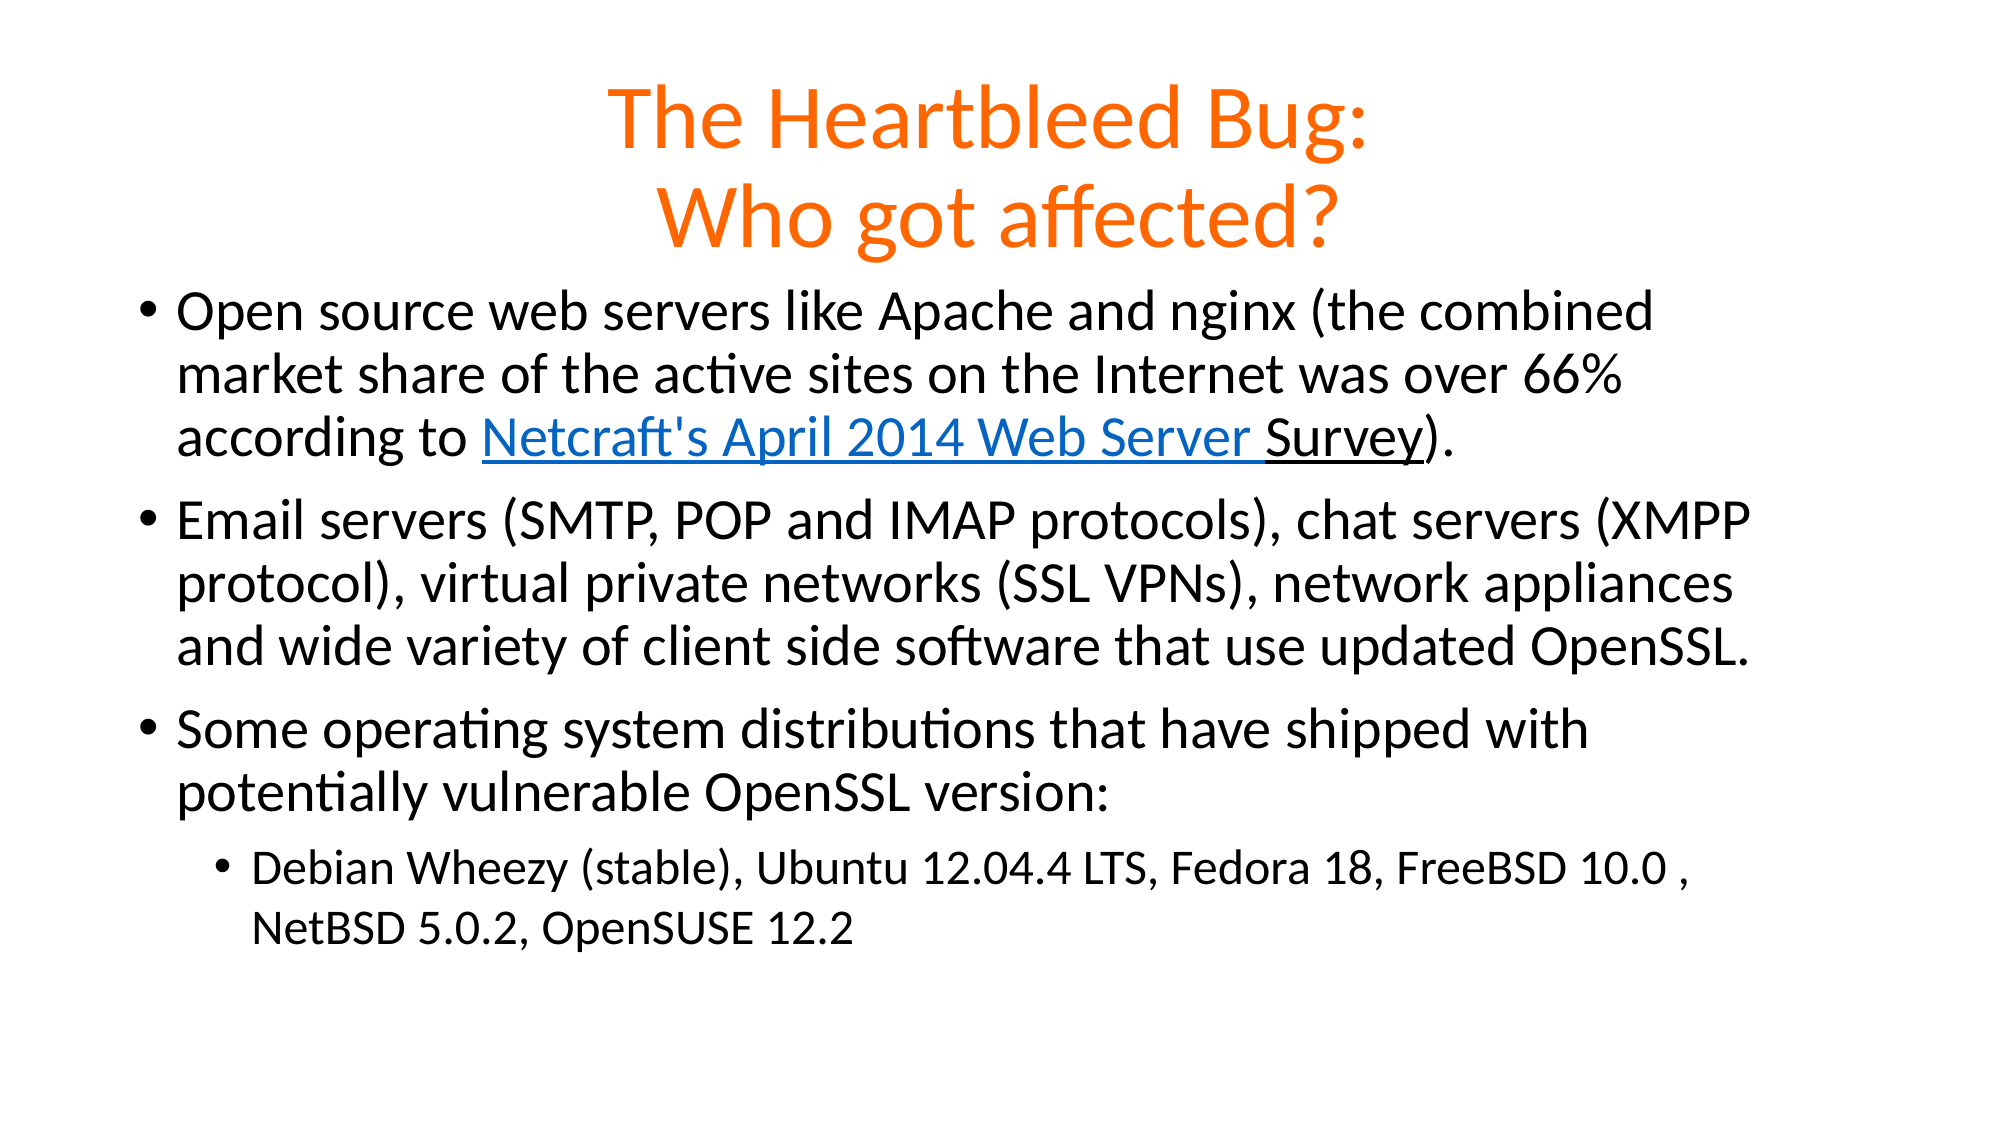

# The Heartbleed Bug: Who got affected?
Open source web servers like Apache and nginx (the combined market share of the active sites on the Internet was over 66% according to Netcraft's April 2014 Web Server Survey).
Email servers (SMTP, POP and IMAP protocols), chat servers (XMPP protocol), virtual private networks (SSL VPNs), network appliances and wide variety of client side software that use updated OpenSSL.
Some operating system distributions that have shipped with potentially vulnerable OpenSSL version:
Debian Wheezy (stable), Ubuntu 12.04.4 LTS, Fedora 18, FreeBSD 10.0 , NetBSD 5.0.2, OpenSUSE 12.2